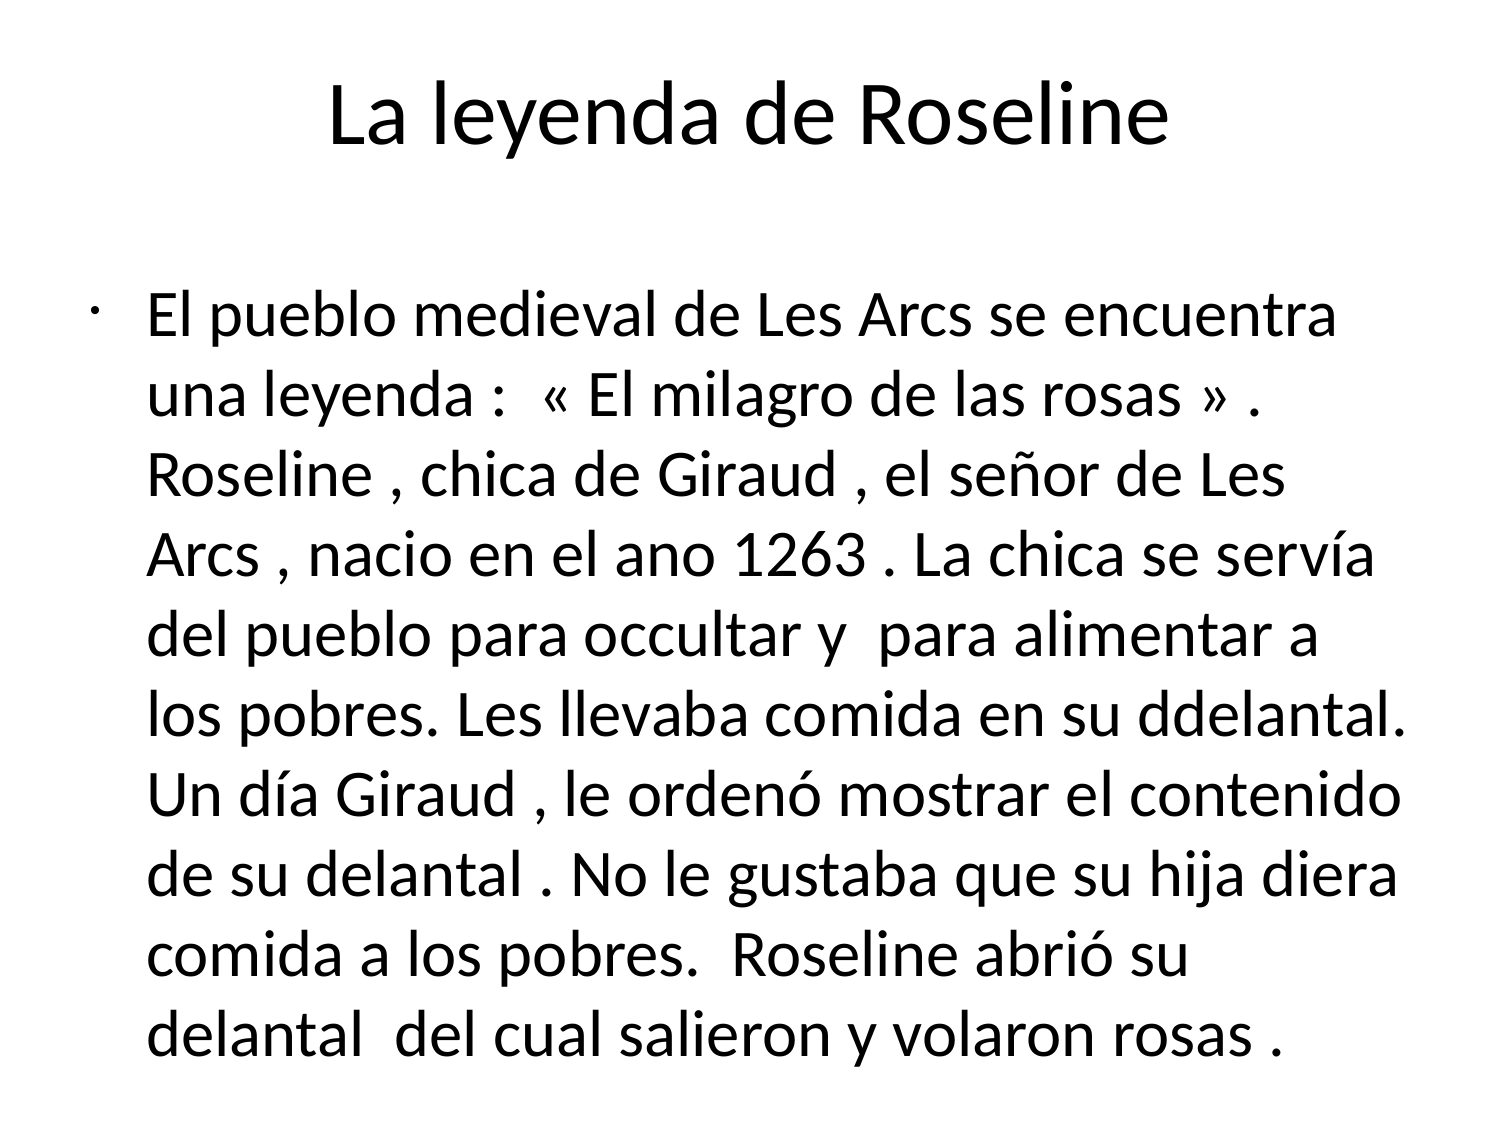

# La leyenda de Roseline
El pueblo medieval de Les Arcs se encuentra una leyenda : « El milagro de las rosas » . Roseline , chica de Giraud , el señor de Les Arcs , nacio en el ano 1263 . La chica se servía del pueblo para occultar y para alimentar a los pobres. Les llevaba comida en su ddelantal. Un día Giraud , le ordenó mostrar el contenido de su delantal . No le gustaba que su hija diera comida a los pobres. Roseline abrió su delantal del cual salieron y volaron rosas .